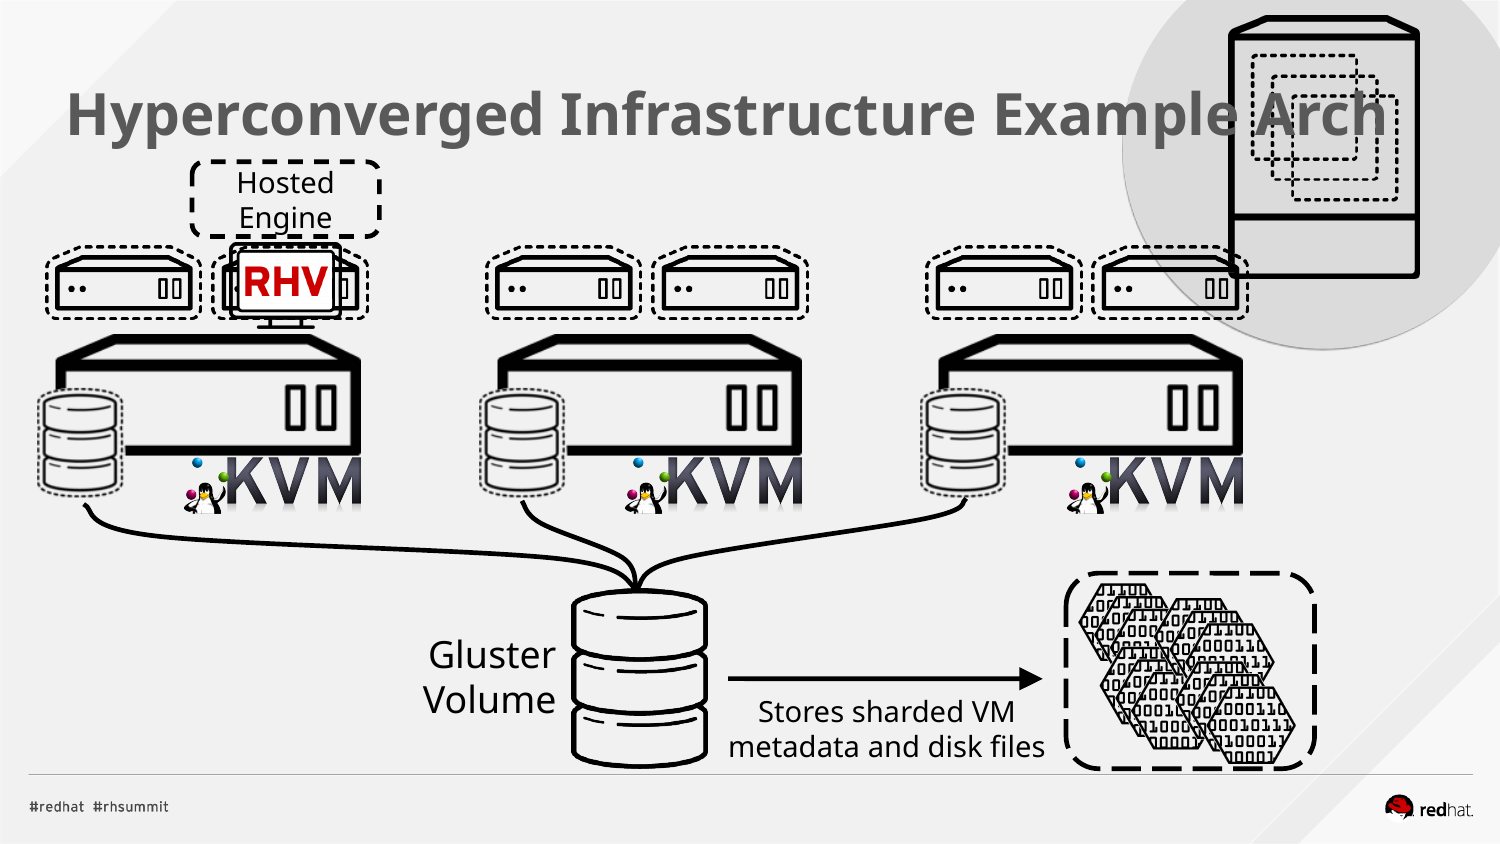

Hyperconverged Infrastructure Example Arch
Hosted Engine
Gluster
Volume
Stores sharded VM metadata and disk files